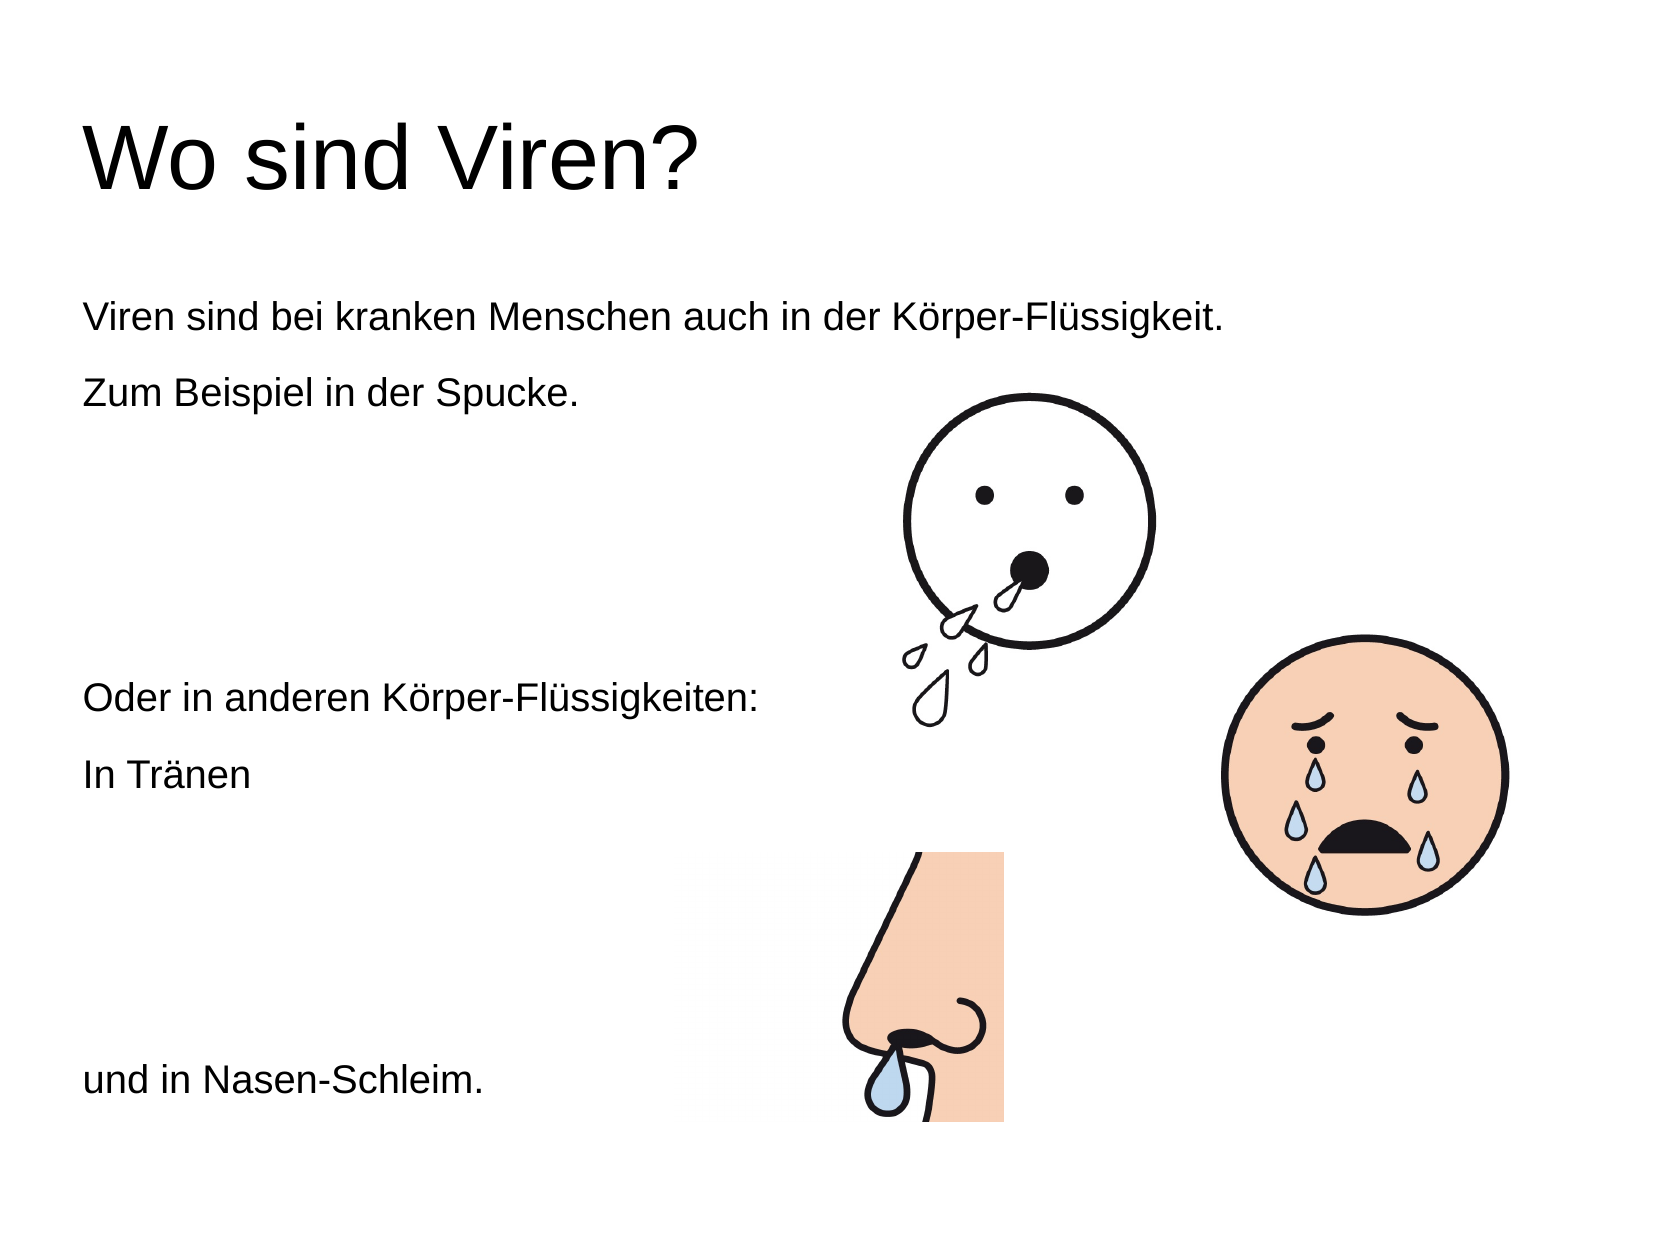

# Wo sind Viren?
Viren sind bei kranken Menschen auch in der Körper-Flüssigkeit.
Zum Beispiel in der Spucke.
Oder in anderen Körper-Flüssigkeiten:
In Tränen
und in Nasen-Schleim.